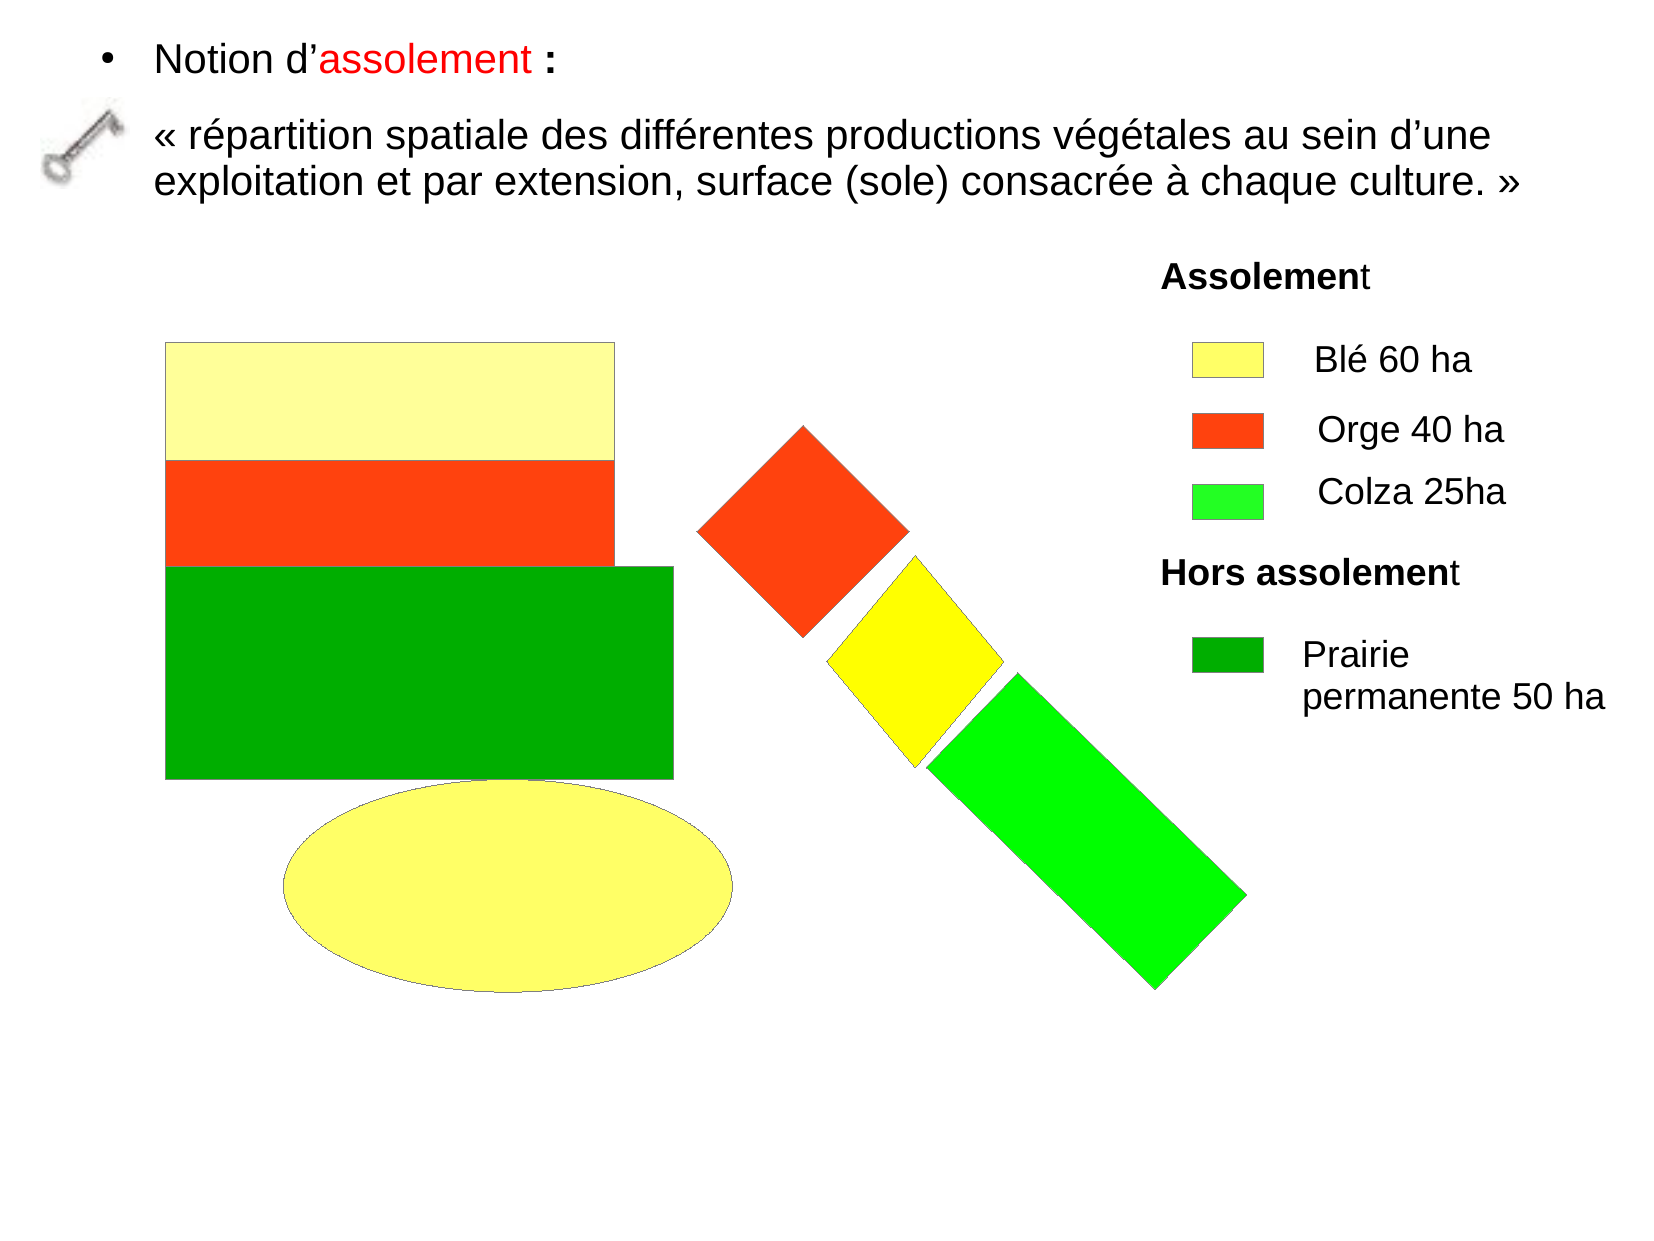

# Notion d’assolement :
« répartition spatiale des différentes productions végétales au sein d’une exploitation et par extension, surface (sole) consacrée à chaque culture. »
Assolement
Blé 60 ha
Orge 40 ha
Colza 25ha
Hors assolement
Prairie permanente 50 ha